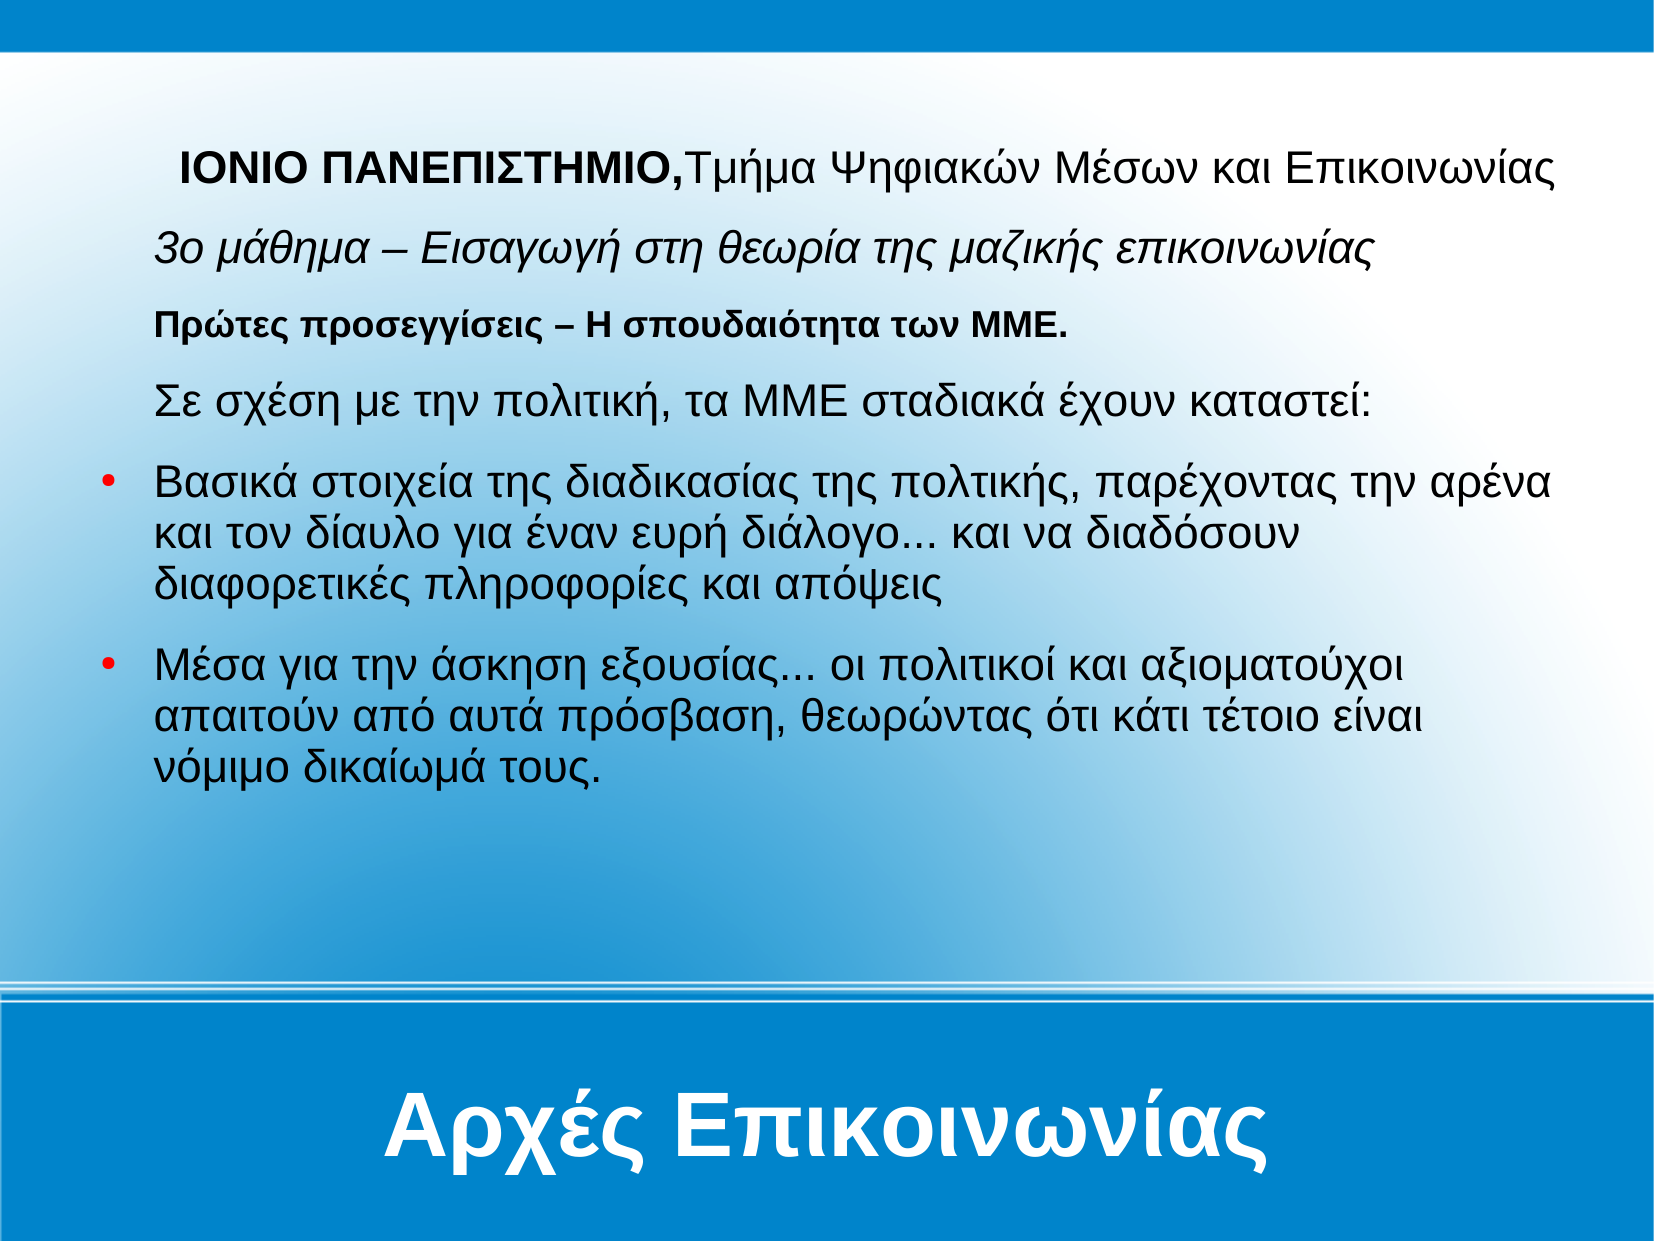

ΙΟΝΙΟ ΠΑΝΕΠΙΣΤΗΜΙΟ,Τμήμα Ψηφιακών Μέσων και Επικοινωνίας
3ο μάθημα – Εισαγωγή στη θεωρία της μαζικής επικοινωνίας
Πρώτες προσεγγίσεις – Η σπουδαιότητα των ΜΜΕ.
Σε σχέση με την πολιτική, τα ΜΜΕ σταδιακά έχουν καταστεί:
Βασικά στοιχεία της διαδικασίας της πολτικής, παρέχοντας την αρένα και τον δίαυλο για έναν ευρή διάλογο... και να διαδόσουν διαφορετικές πληροφορίες και απόψεις
Μέσα για την άσκηση εξουσίας... οι πολιτικοί και αξιοματούχοι απαιτούν από αυτά πρόσβαση, θεωρώντας ότι κάτι τέτοιο είναι νόμιμο δικαίωμά τους.
# Αρχές Επικοινωνίας